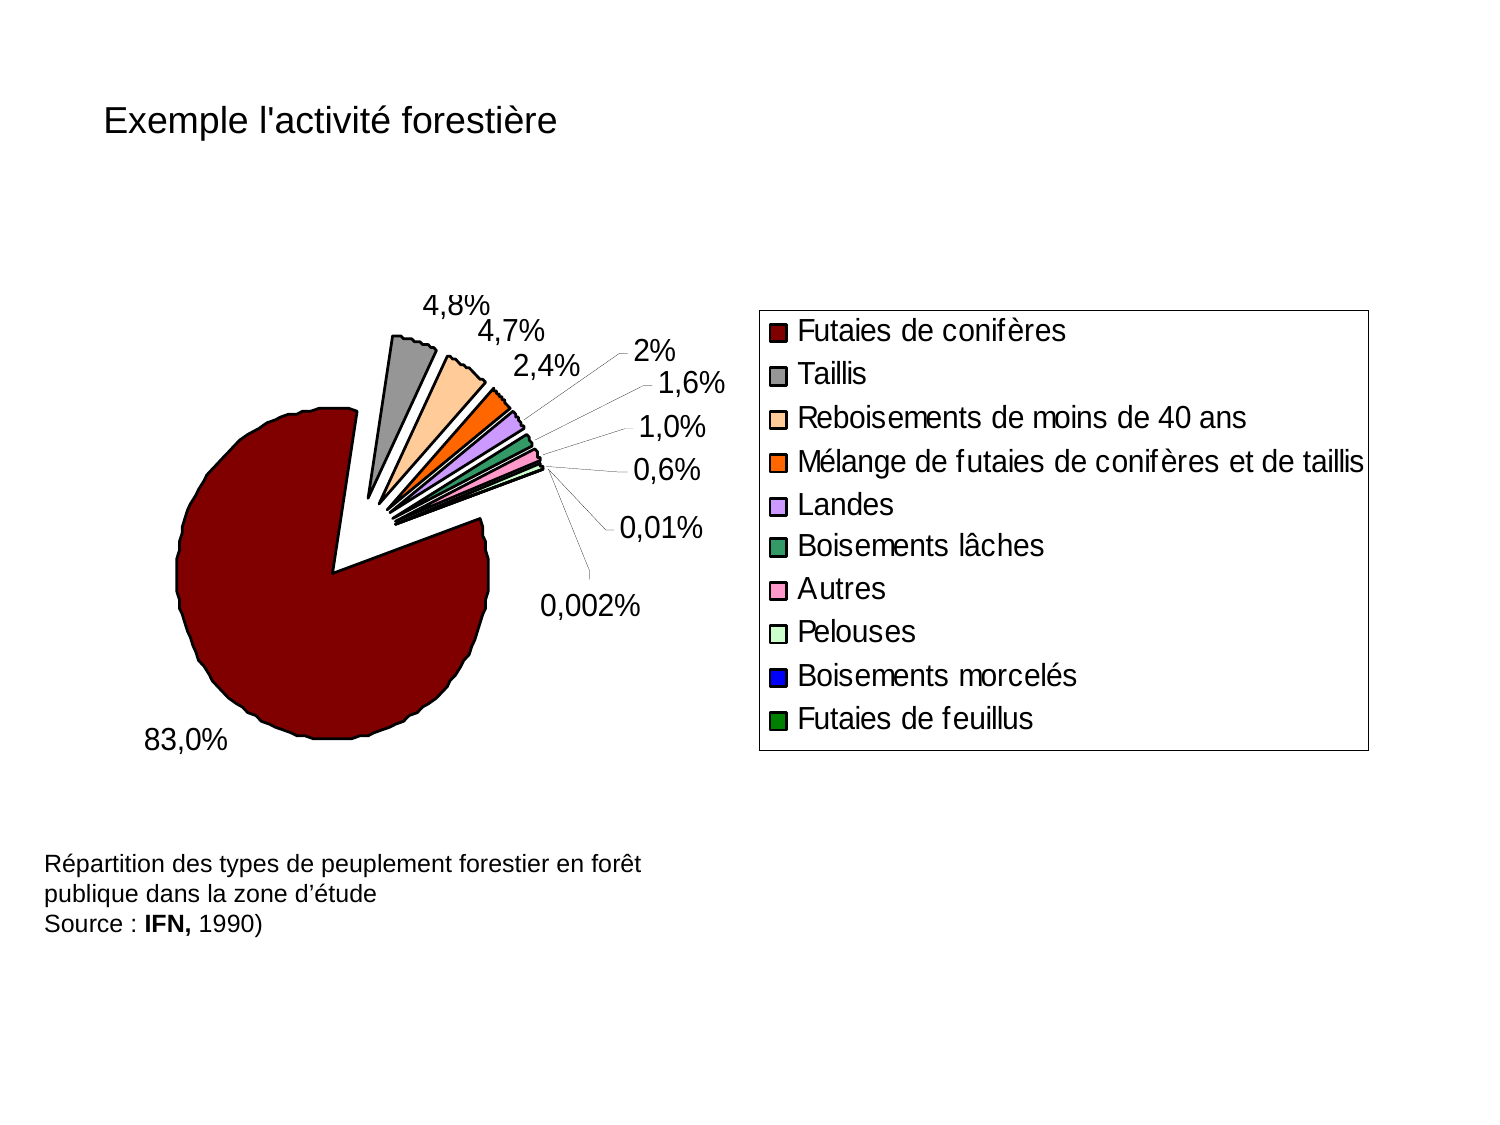

Exemple l'activité forestière
Répartition des types de peuplement forestier en forêt publique dans la zone d’étude
Source : IFN, 1990)